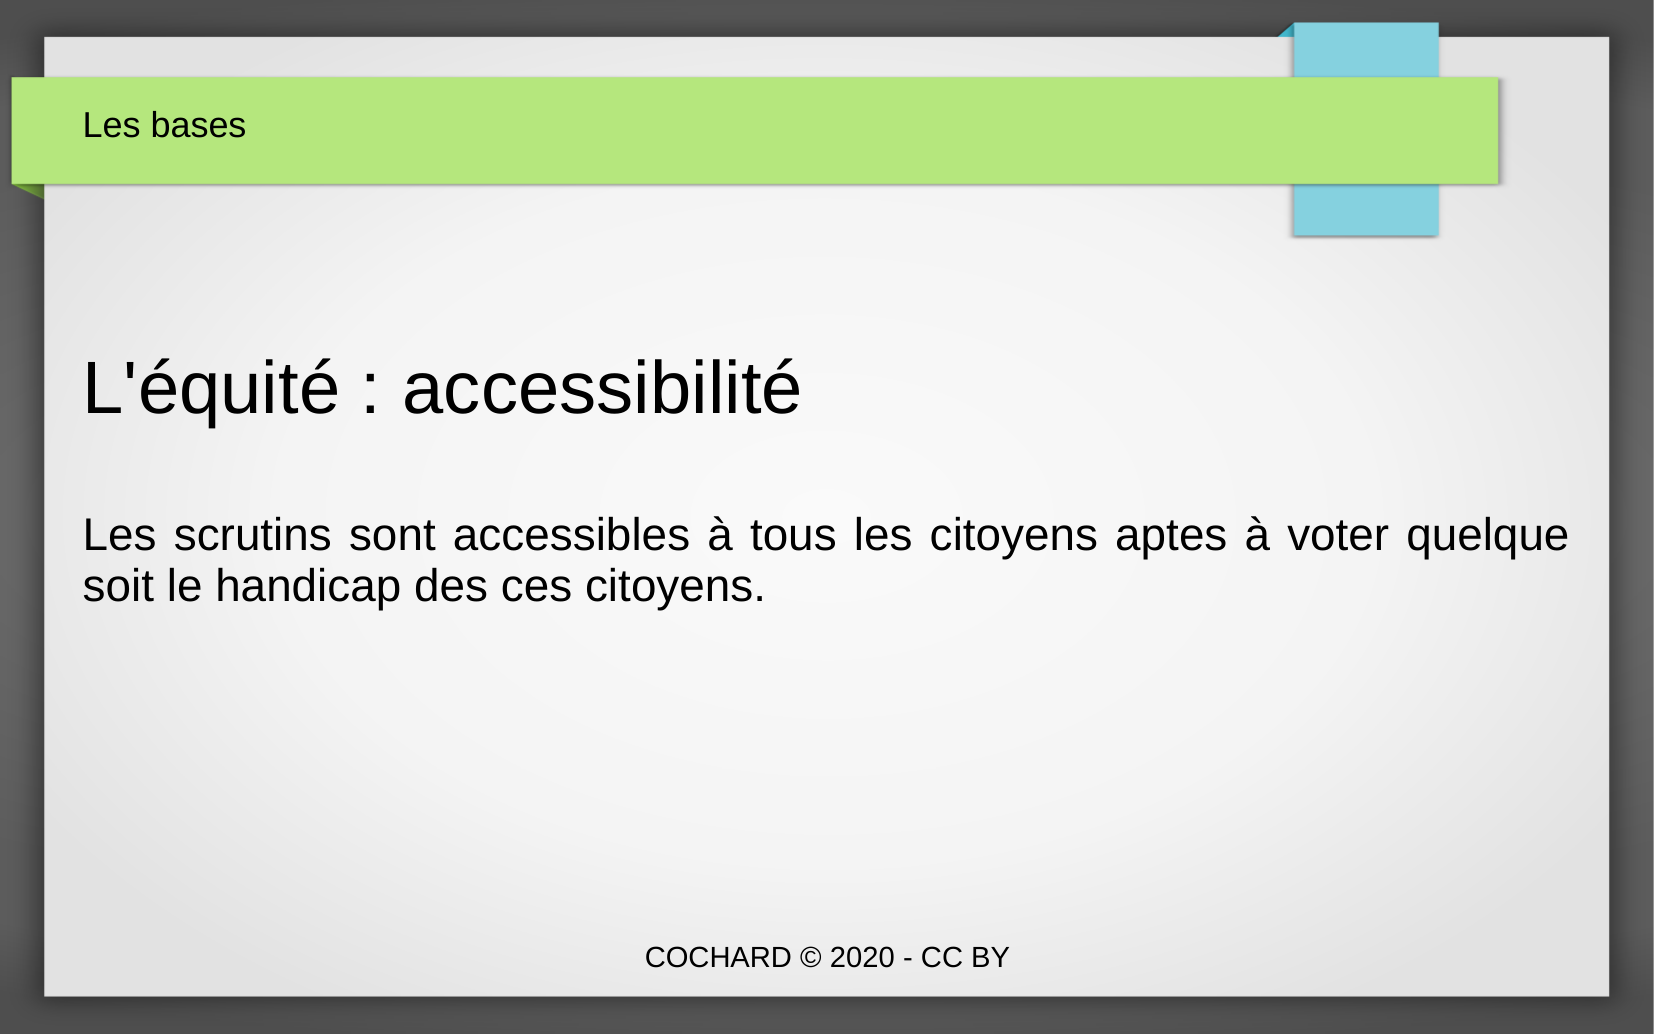

# Les bases
L'équité : accessibilité
Les scrutins sont accessibles à tous les citoyens aptes à voter quelque soit le handicap des ces citoyens.
COCHARD © 2020 - CC BY